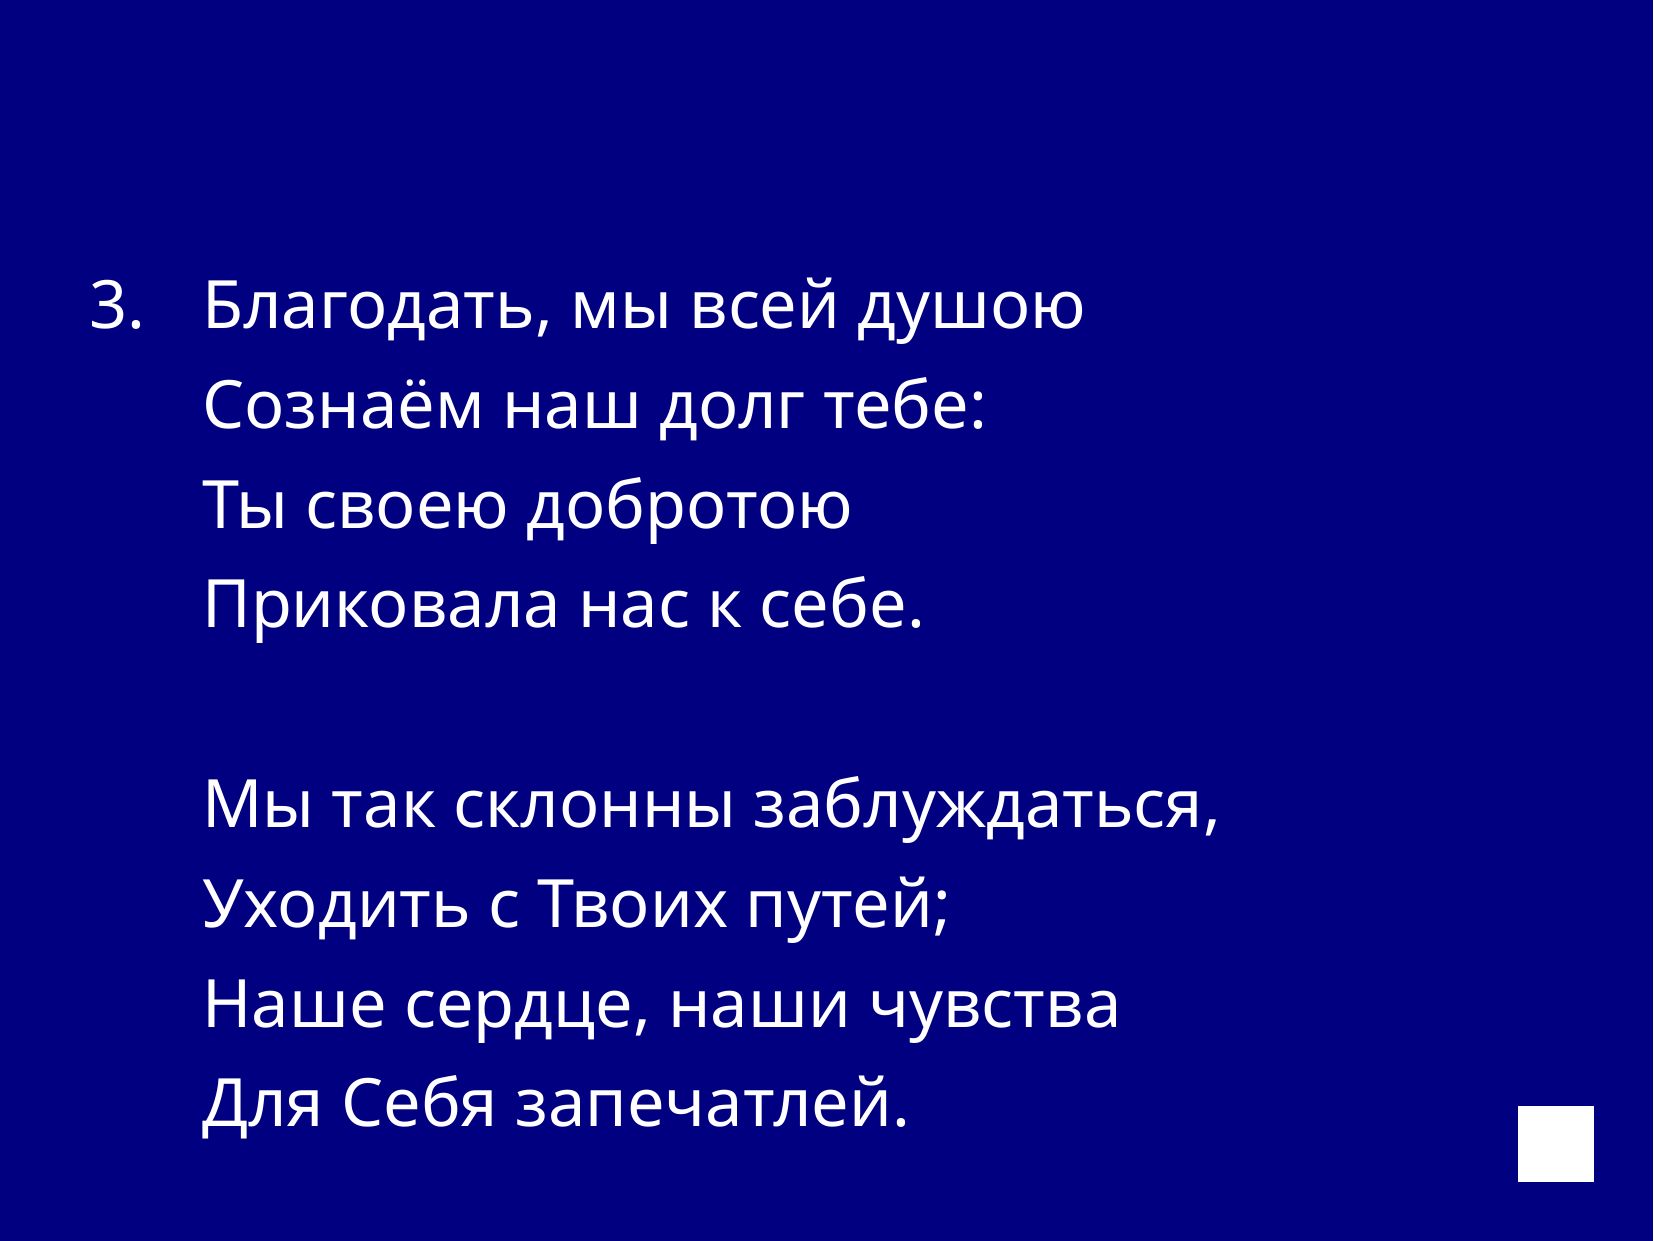

3.	Благодать, мы всей душою
	Сознаём наш долг тебе:
	Ты своею добротою
	Приковала нас к себе.
	Мы так склонны заблуждаться,
	Уходить с Твоих путей;
	Наше сердце, наши чувства
	Для Себя запечатлей.